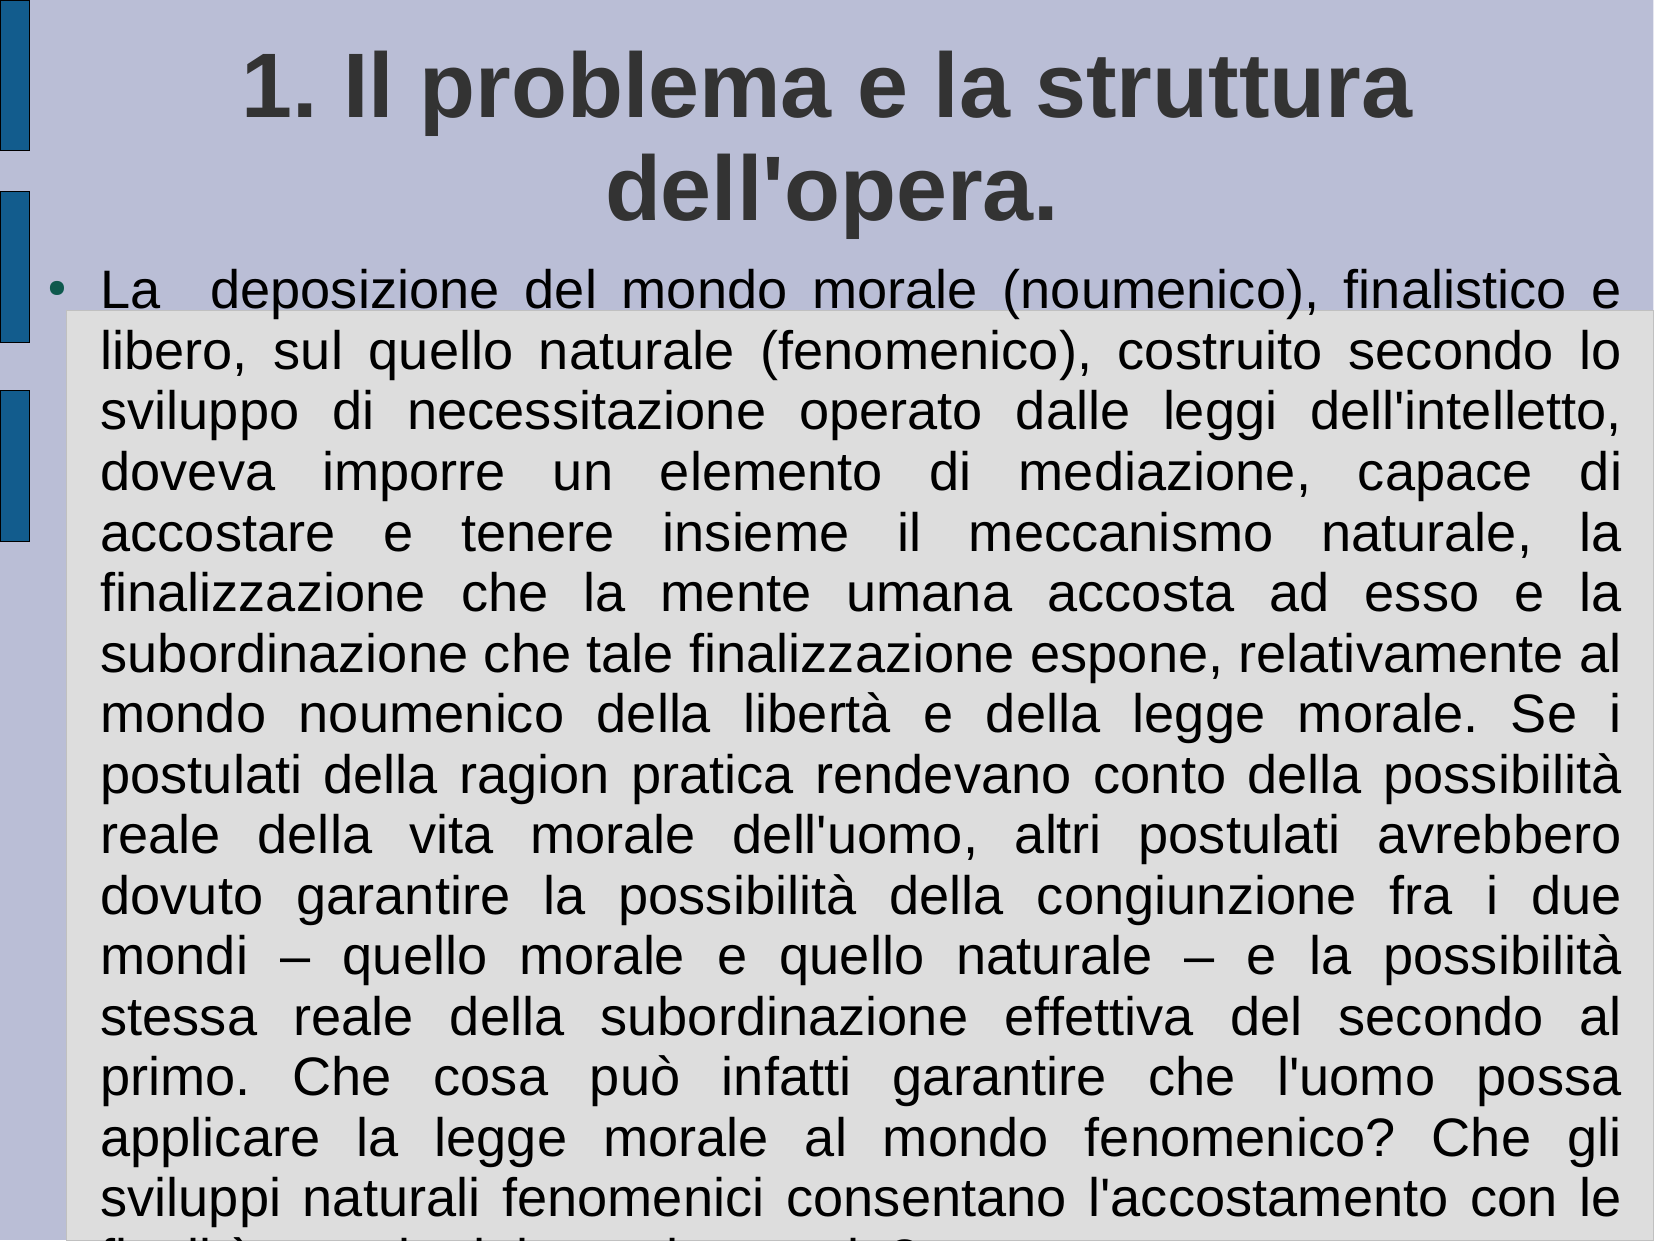

# 1. Il problema e la struttura dell'opera.
La deposizione del mondo morale (noumenico), finalistico e libero, sul quello naturale (fenomenico), costruito secondo lo sviluppo di necessitazione operato dalle leggi dell'intelletto, doveva imporre un elemento di mediazione, capace di accostare e tenere insieme il meccanismo naturale, la finalizzazione che la mente umana accosta ad esso e la subordinazione che tale finalizzazione espone, relativamente al mondo noumenico della libertà e della legge morale. Se i postulati della ragion pratica rendevano conto della possibilità reale della vita morale dell'uomo, altri postulati avrebbero dovuto garantire la possibilità della congiunzione fra i due mondi – quello morale e quello naturale – e la possibilità stessa reale della subordinazione effettiva del secondo al primo. Che cosa può infatti garantire che l'uomo possa applicare la legge morale al mondo fenomenico? Che gli sviluppi naturali fenomenici consentano l'accostamento con le finalità proprie del mondo morale?